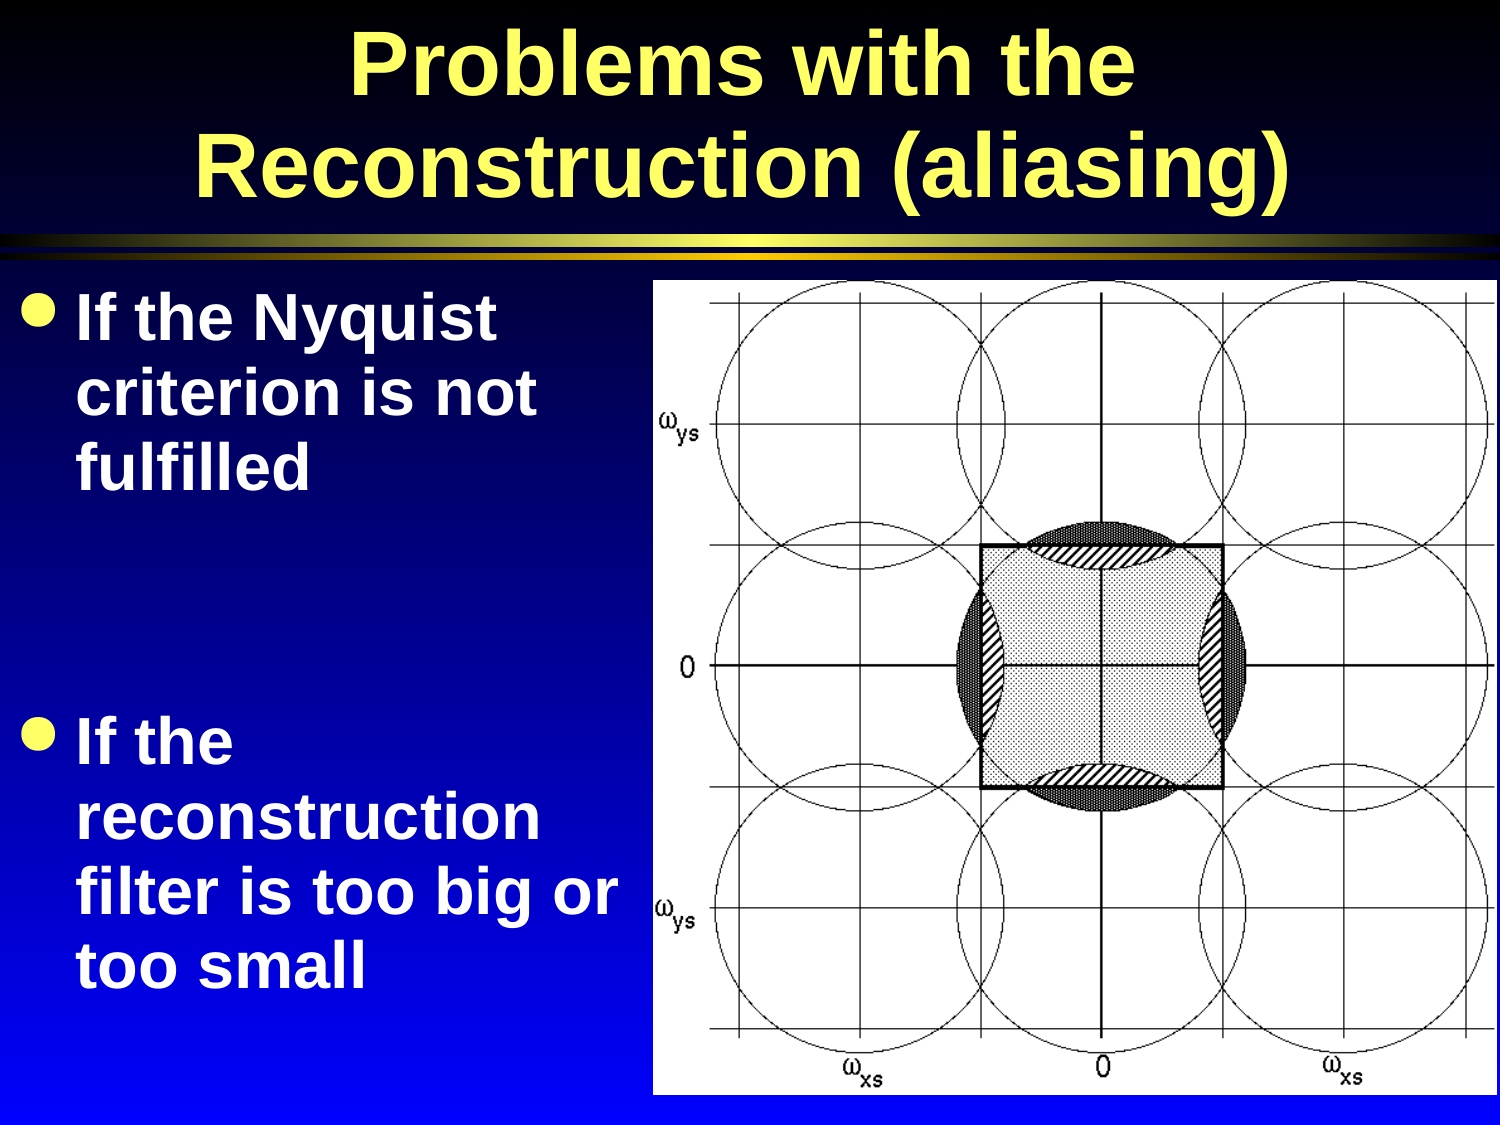

# Problems with the Reconstruction (aliasing)
If the Nyquist criterion is not fulfilled
If the reconstruction filter is too big or too small